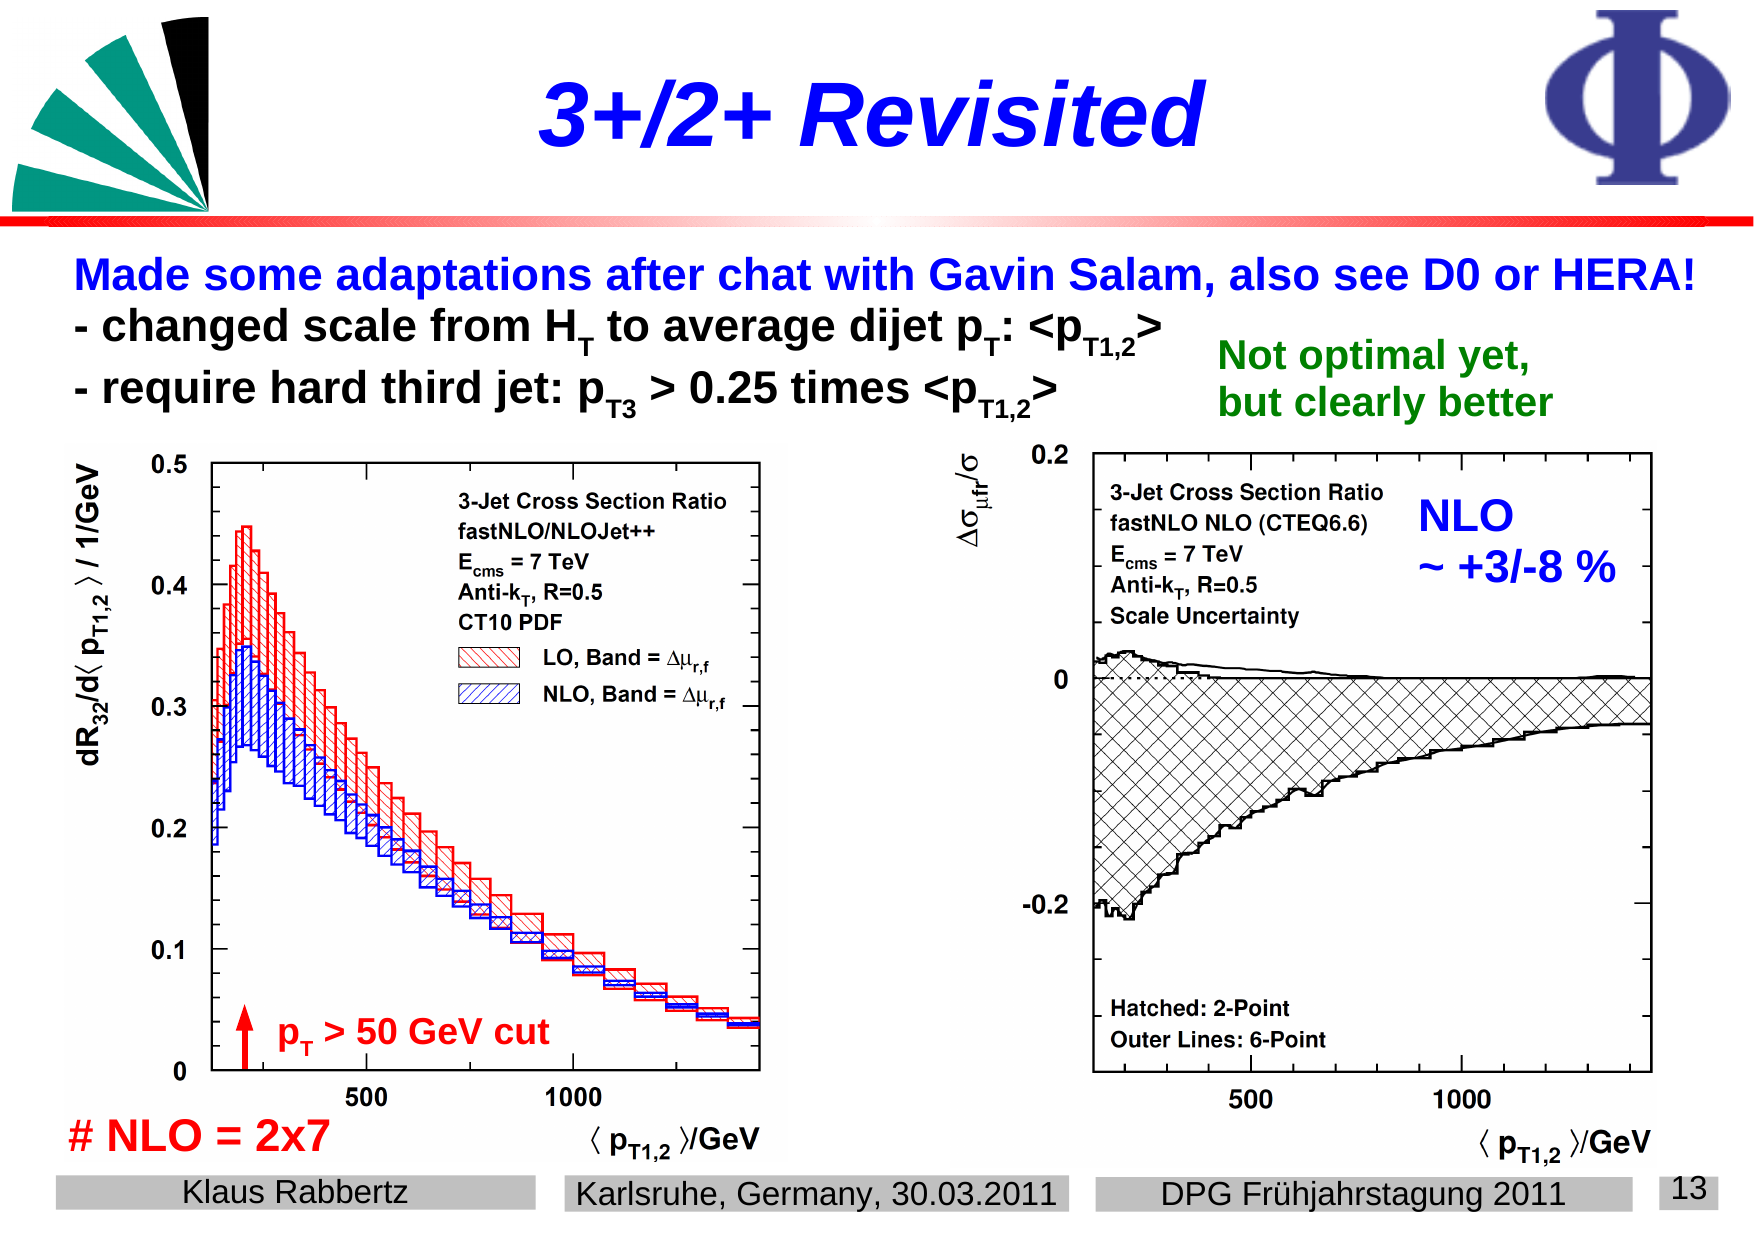

# 3+/2+ Revisited
Made some adaptations after chat with Gavin Salam, also see D0 or HERA!
- changed scale from HT to average dijet pT: <pT1,2>
- require hard third jet: pT3 > 0.25 times <pT1,2>
Not optimal yet,
but clearly better
NLO
~ +3/-8 %
pT > 50 GeV cut
# NLO = 2x7